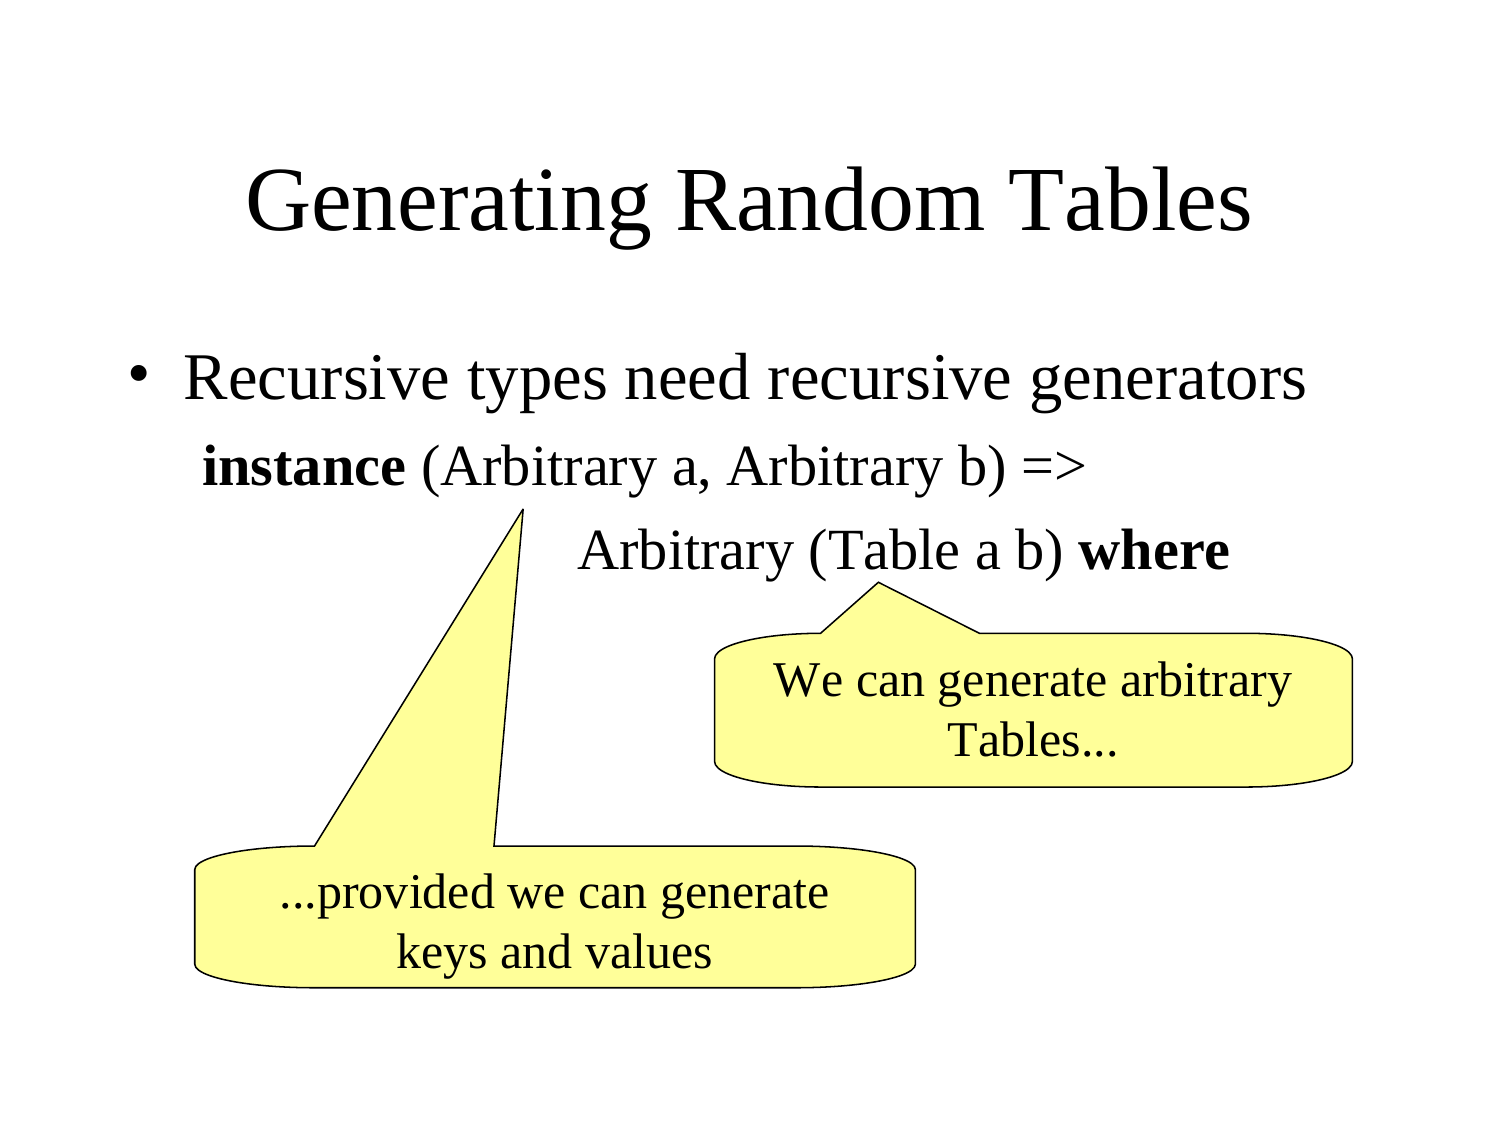

# Generating Random Tables
Recursive types need recursive generators
instance (Arbitrary a, Arbitrary b) =>
				Arbitrary (Table a b) where
We can generate arbitrary Tables...
...provided we can generate keys and values